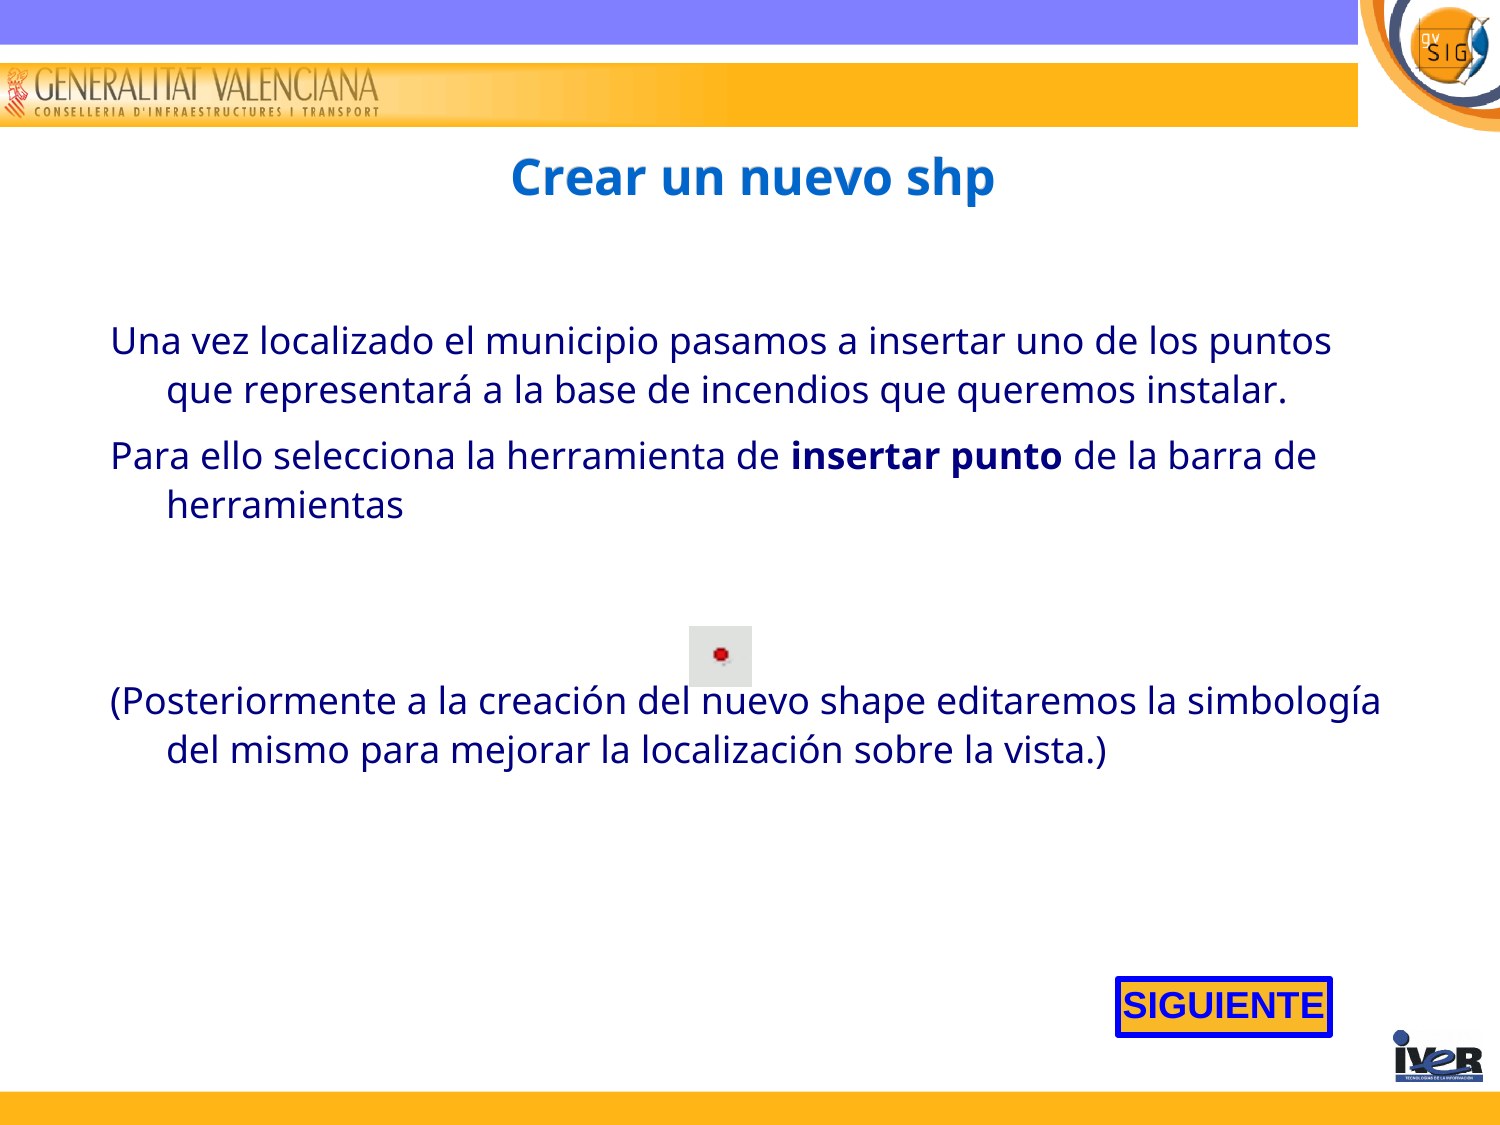

# Crear un nuevo shp
Una vez localizado el municipio pasamos a insertar uno de los puntos que representará a la base de incendios que queremos instalar.
Para ello selecciona la herramienta de insertar punto de la barra de herramientas
(Posteriormente a la creación del nuevo shape editaremos la simbología del mismo para mejorar la localización sobre la vista.)
SIGUIENTE